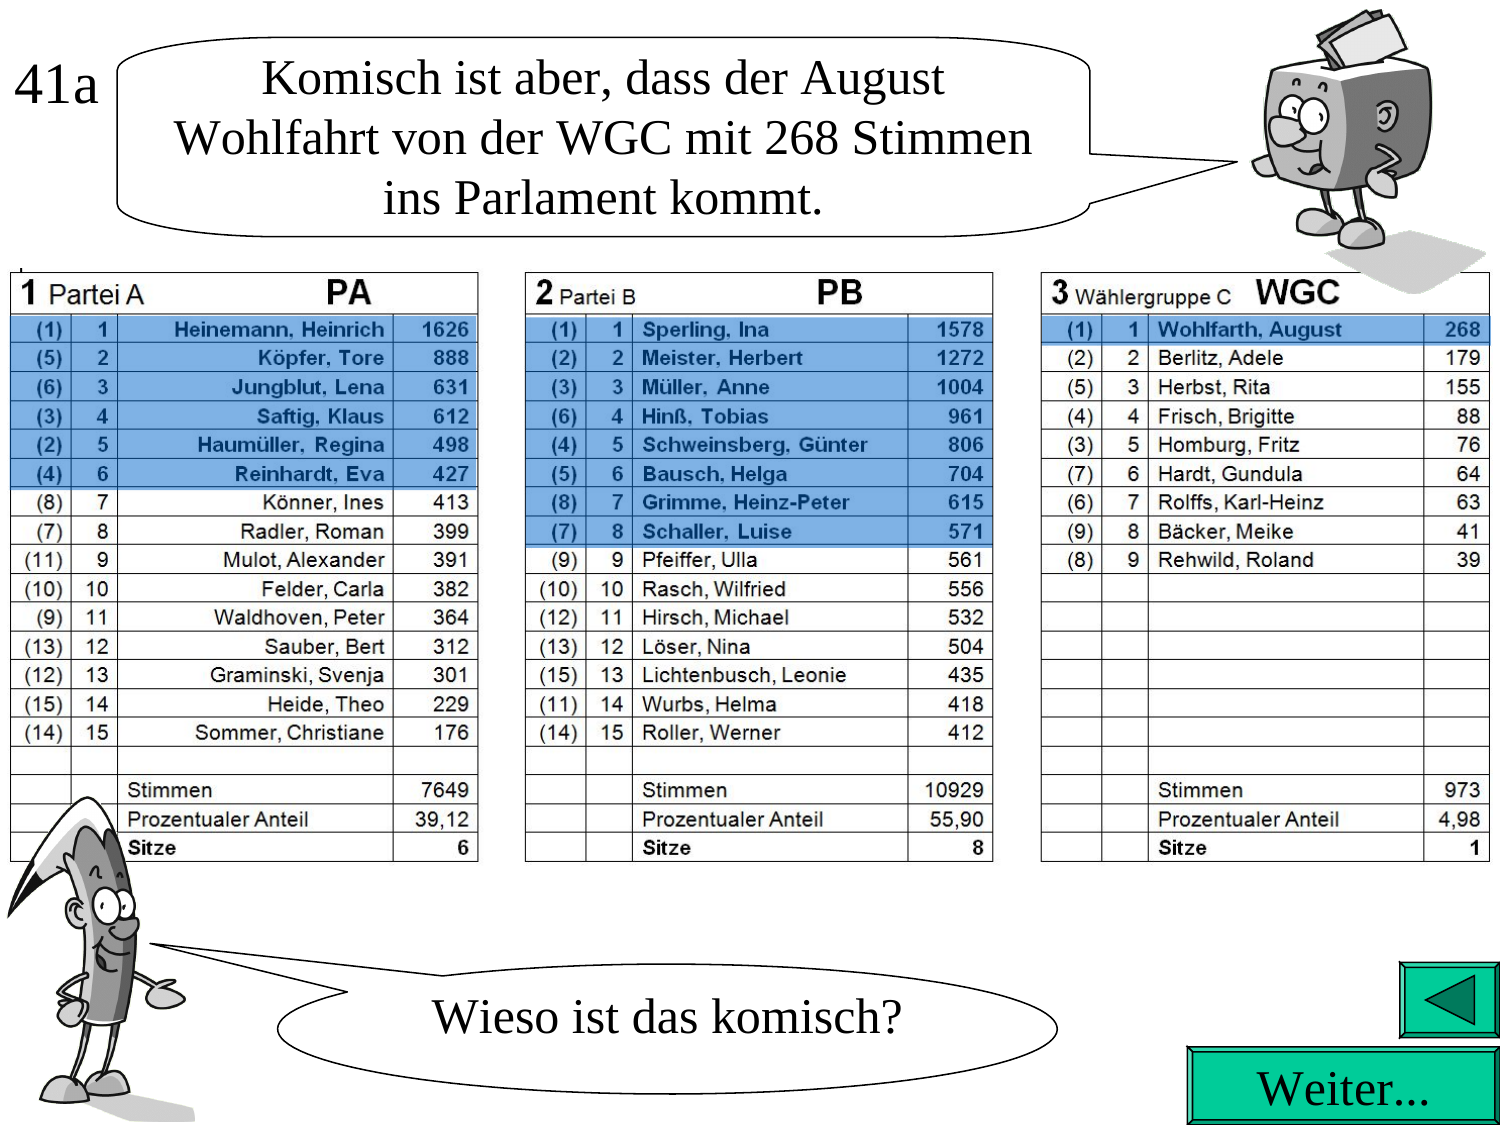

41a
Komisch ist aber, dass der August Wohlfahrt von der WGC mit 268 Stimmen ins Parlament kommt.
Wieso ist das komisch?
Weiter...